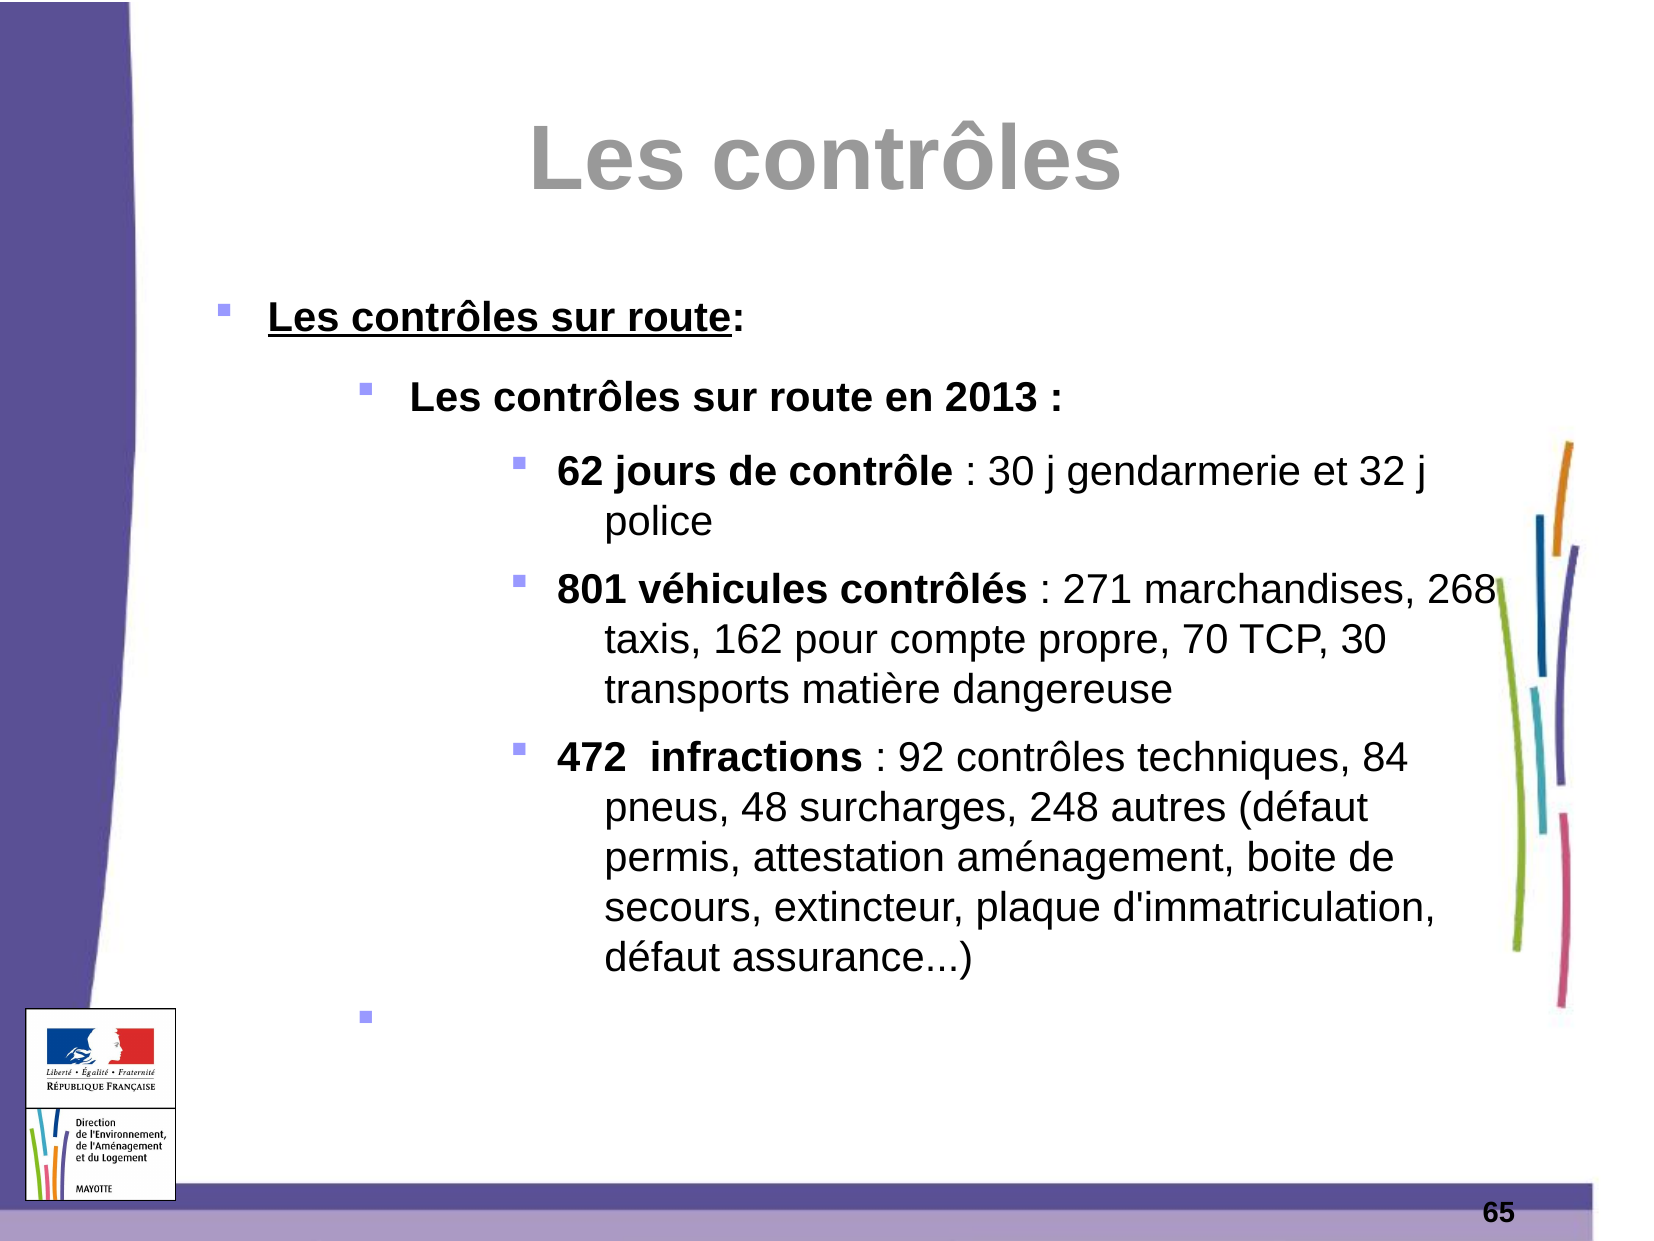

# Les contrôles
Les contrôles sur route:
Les contrôles sur route en 2013 :
62 jours de contrôle : 30 j gendarmerie et 32 j police
801 véhicules contrôlés : 271 marchandises, 268 taxis, 162 pour compte propre, 70 TCP, 30 transports matière dangereuse
472 infractions : 92 contrôles techniques, 84 pneus, 48 surcharges, 248 autres (défaut permis, attestation aménagement, boite de secours, extincteur, plaque d'immatriculation, défaut assurance...)